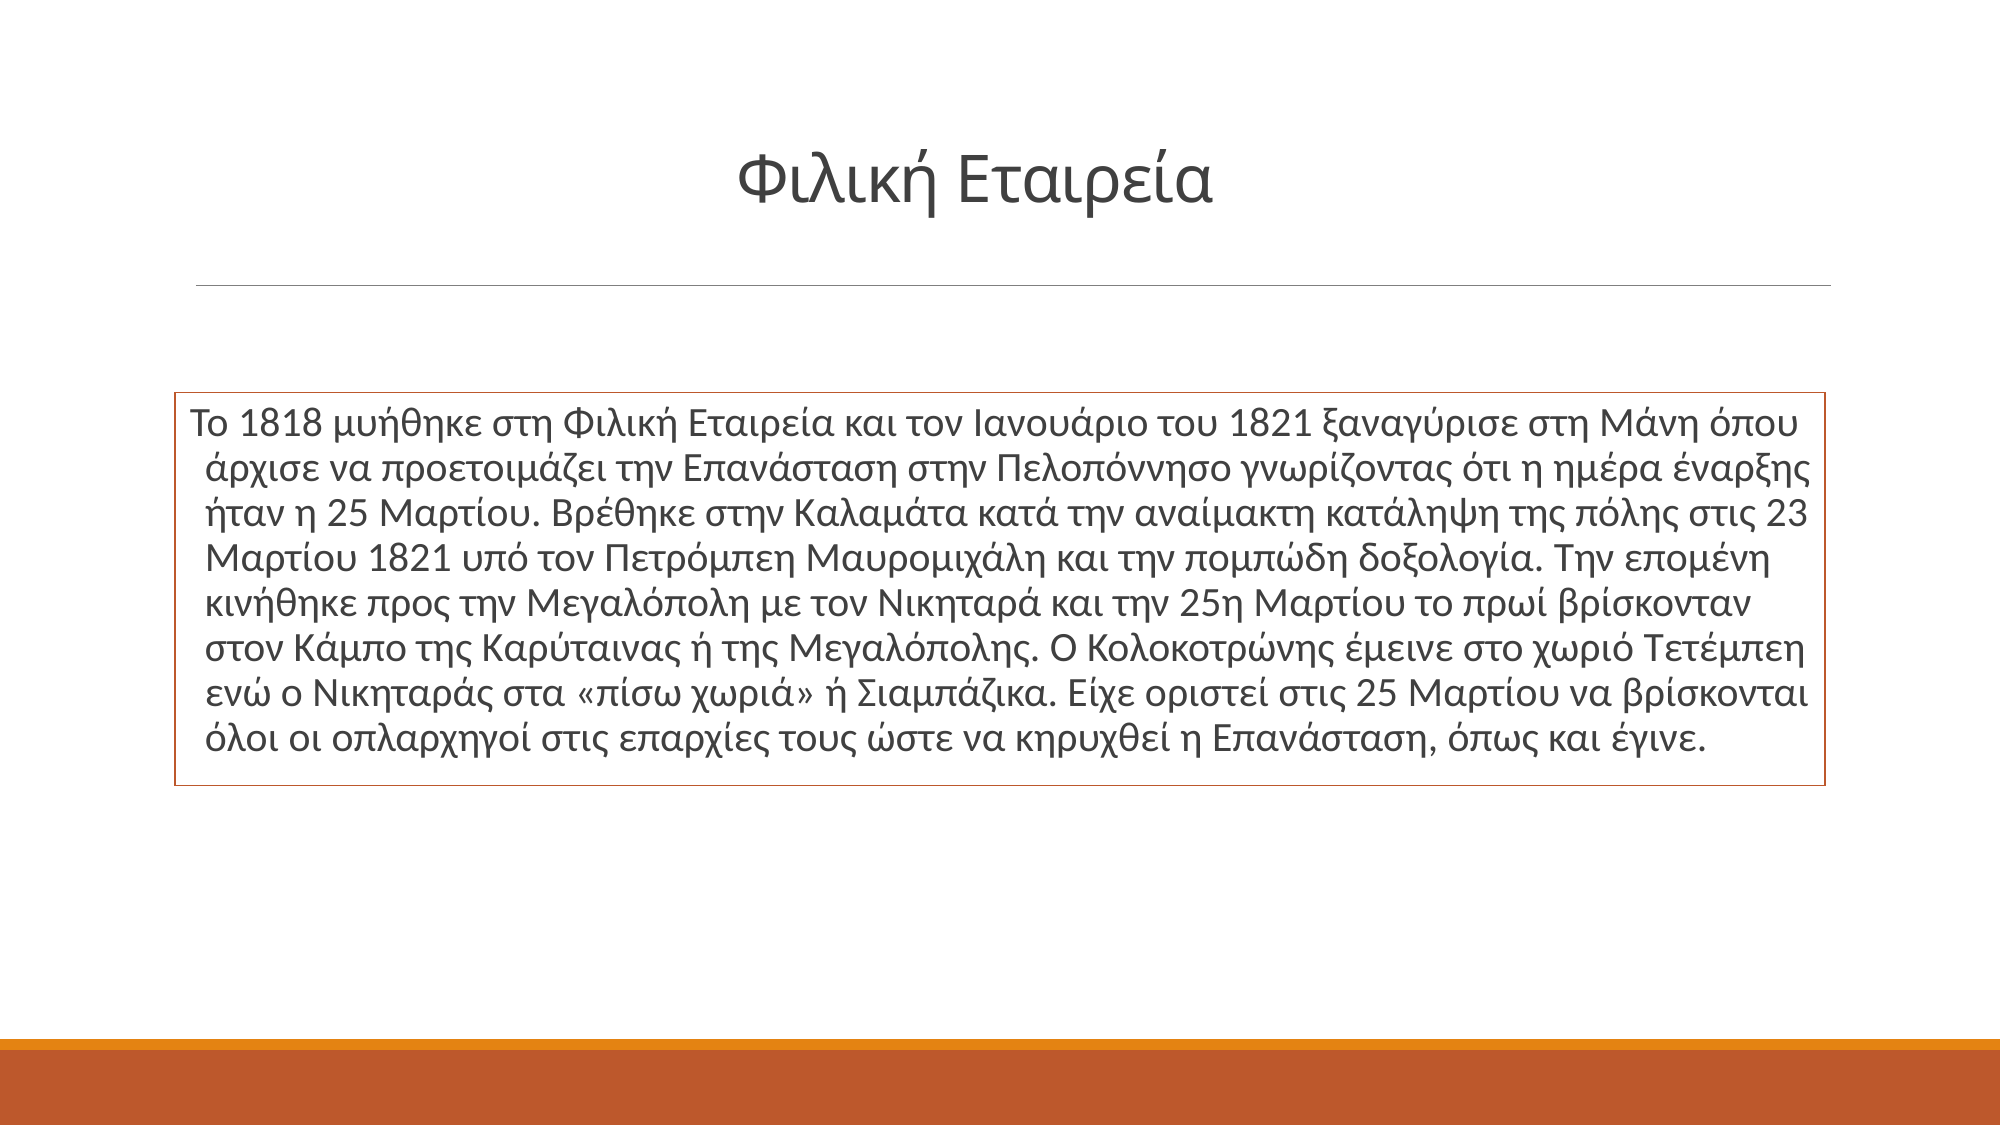

# Φιλική Εταιρεία
Το 1818 μυήθηκε στη Φιλική Εταιρεία και τον Ιανουάριο του 1821 ξαναγύρισε στη Μάνη όπου άρχισε να προετοιμάζει την Επανάσταση στην Πελοπόννησο γνωρίζοντας ότι η ημέρα έναρξης ήταν η 25 Μαρτίου. Βρέθηκε στην Καλαμάτα κατά την αναίμακτη κατάληψη της πόλης στις 23 Μαρτίου 1821 υπό τον Πετρόμπεη Μαυρομιχάλη και την πομπώδη δοξολογία. Την επομένη κινήθηκε προς την Μεγαλόπολη με τον Νικηταρά και την 25η Μαρτίου το πρωί βρίσκονταν στον Κάμπο της Καρύταινας ή της Μεγαλόπολης. Ο Κολοκοτρώνης έμεινε στο χωριό Τετέμπεη ενώ ο Νικηταράς στα «πίσω χωριά» ή Σιαμπάζικα. Είχε οριστεί στις 25 Μαρτίου να βρίσκονται όλοι οι οπλαρχηγοί στις επαρχίες τους ώστε να κηρυχθεί η Επανάσταση, όπως και έγινε.